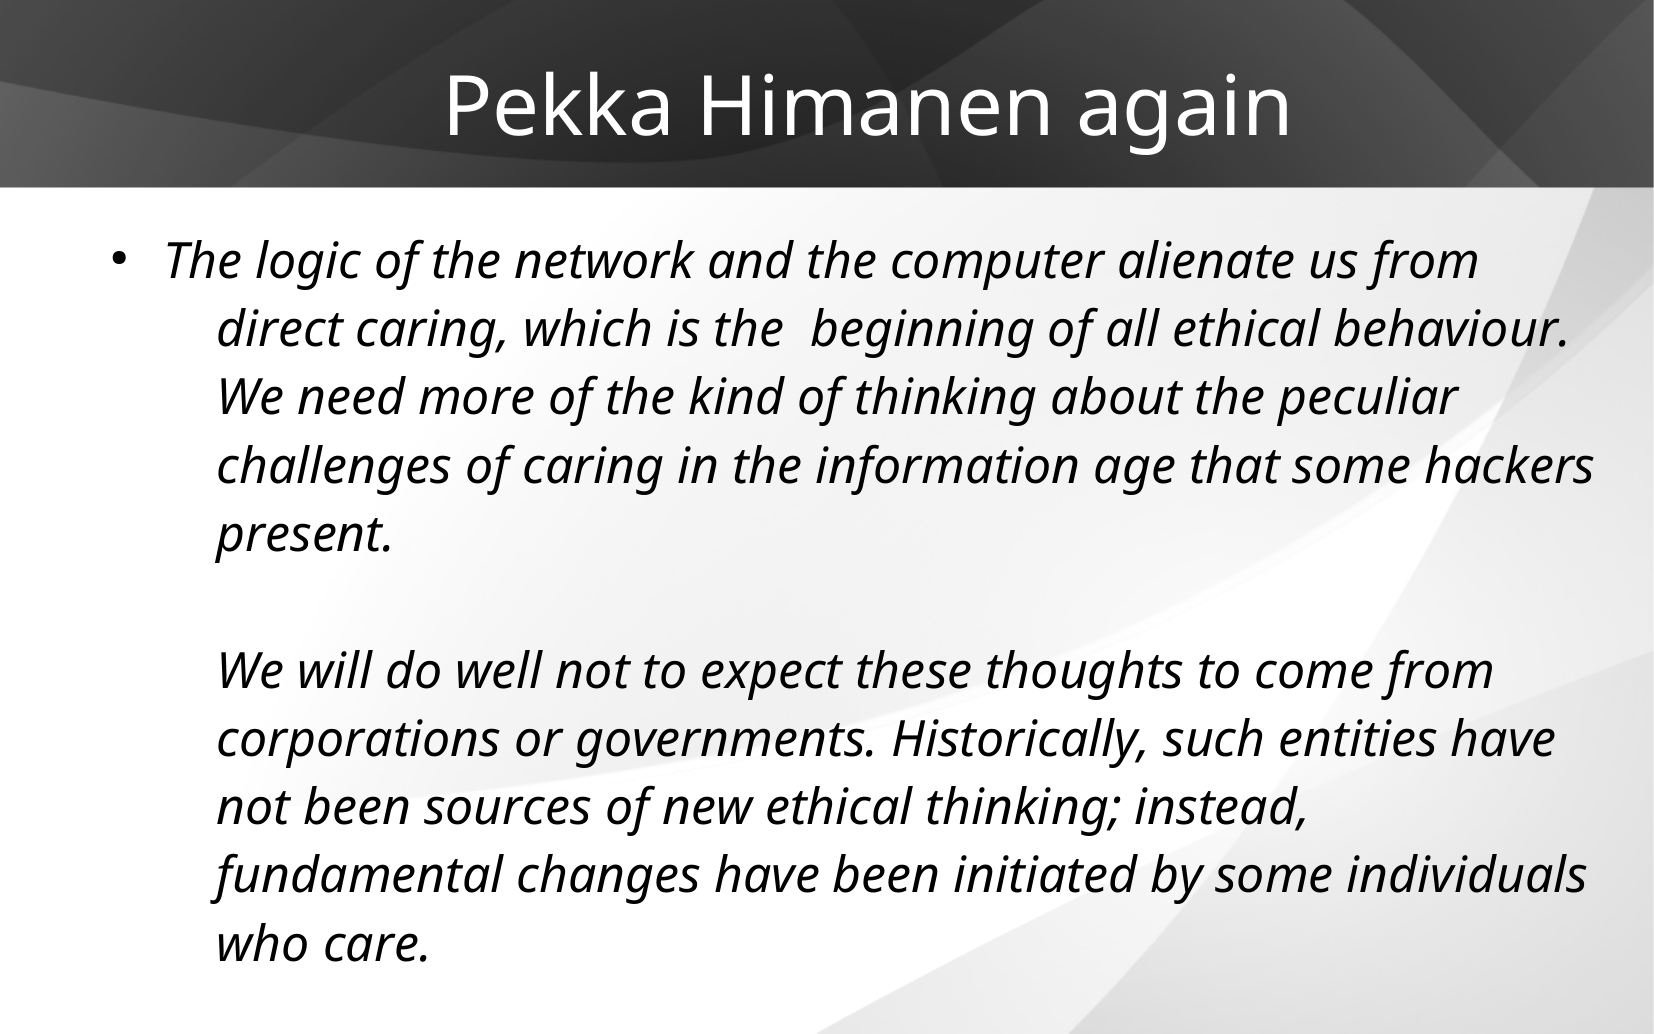

# Pekka Himanen again
The logic of the network and the computer alienate us from direct caring, which is the beginning of all ethical behaviour. We need more of the kind of thinking about the peculiar challenges of caring in the information age that some hackers present.
We will do well not to expect these thoughts to come from corporations or governments. Historically, such entities have not been sources of new ethical thinking; instead, fundamental changes have been initiated by some individuals who care.